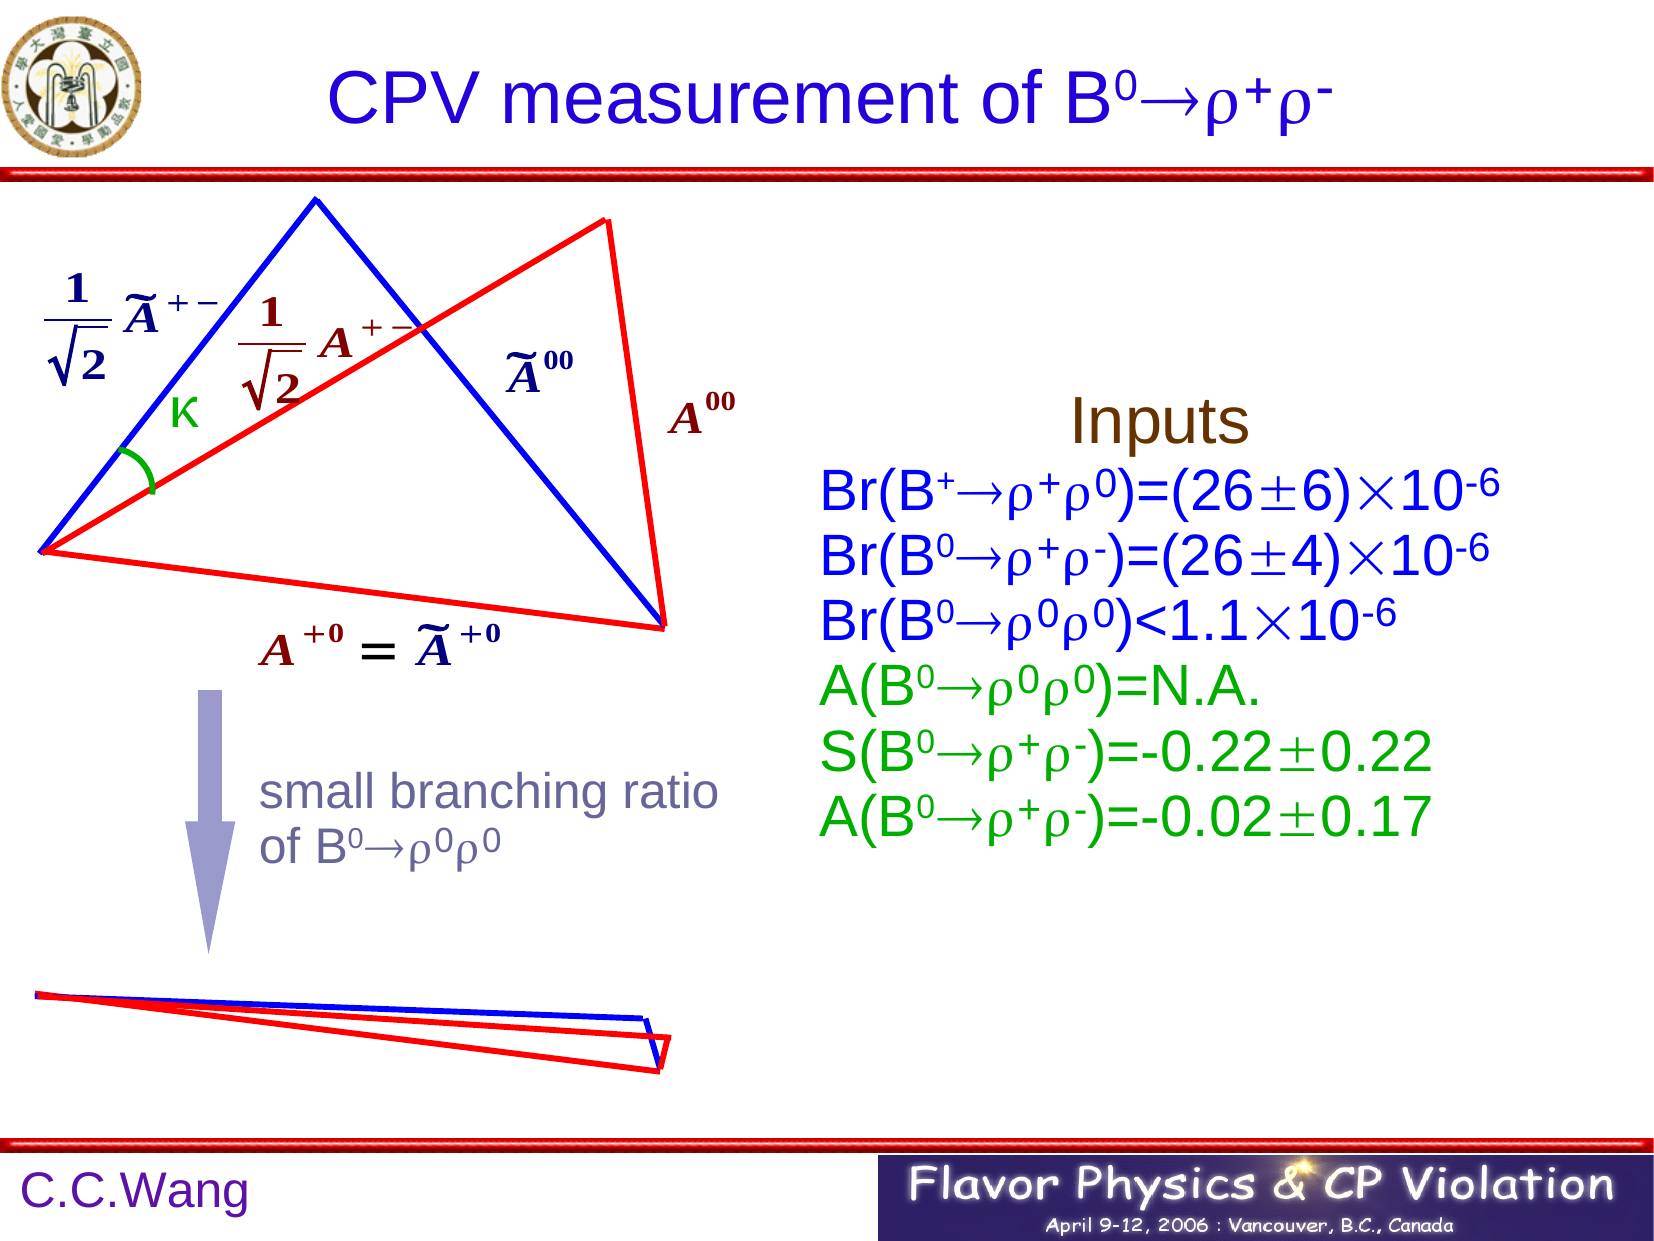

# CPV measurement of B0+-

Inputs
Br(B++0)=(26±6)×10-6
Br(B0+-)=(26±4)×10-6
Br(B000)<1.1×10-6
A(B000)=N.A.
S(B0+-)=-0.22±0.22
A(B0+-)=-0.02±0.17
small branching ratio
of B000